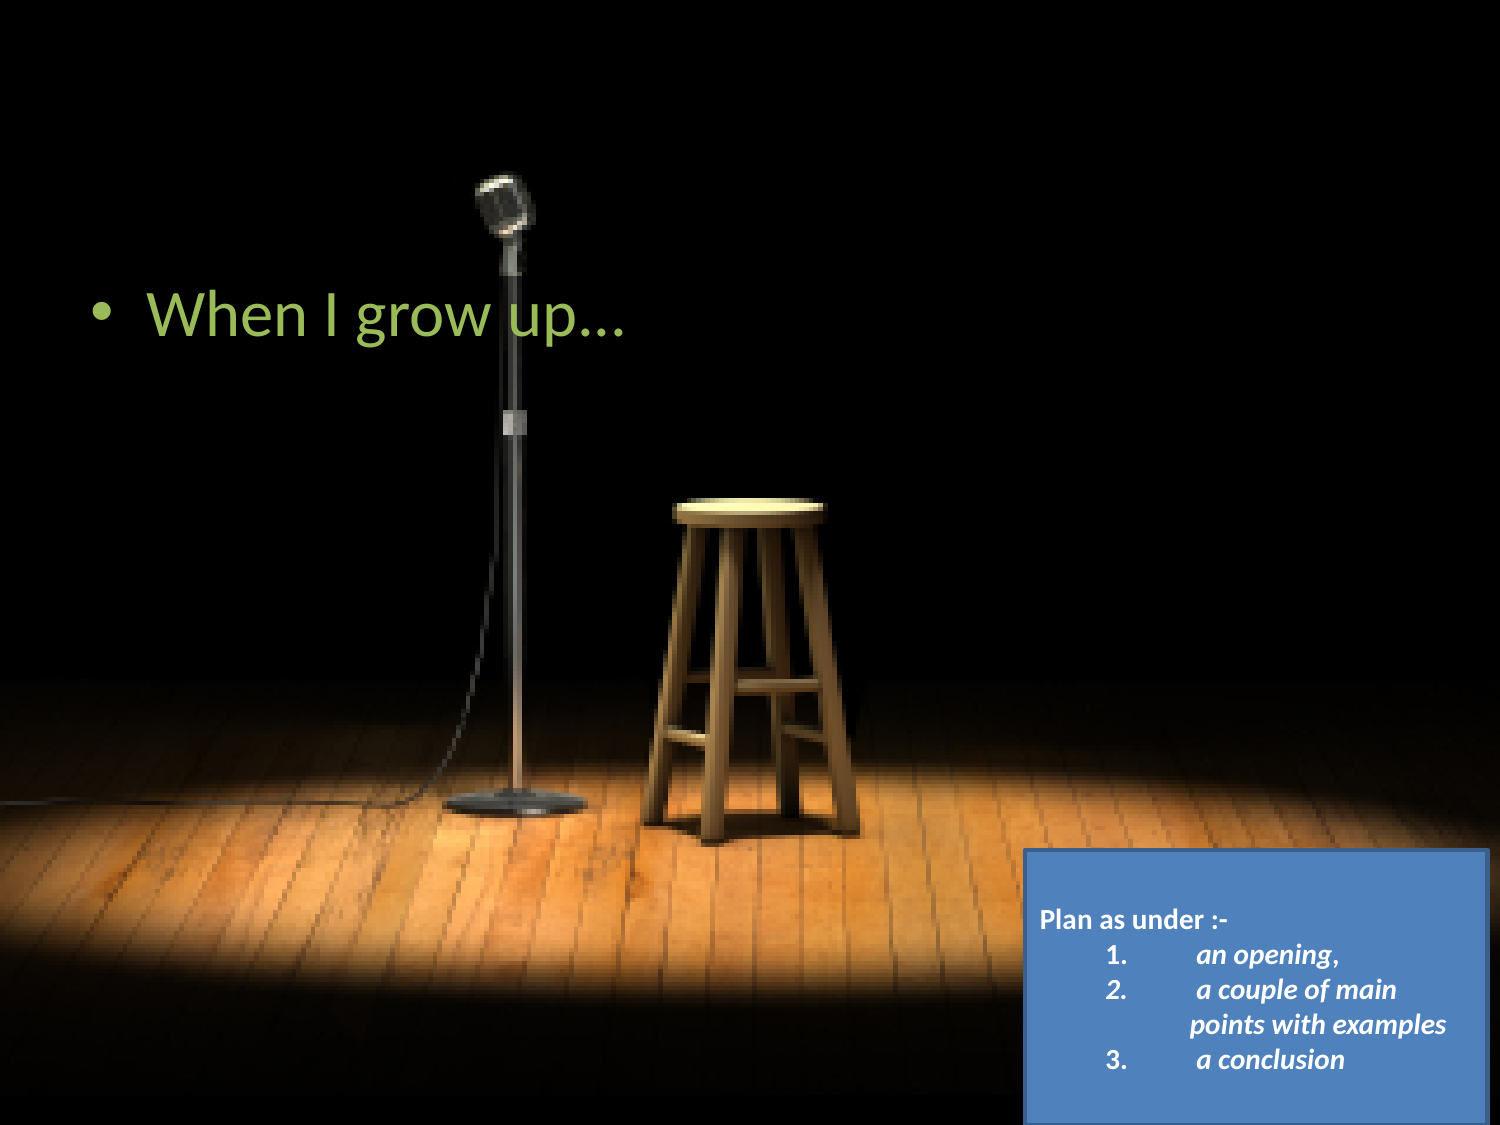

# 12
When I grow up...
Plan as under :-
 an opening,
 a couple of main points with examples
 a conclusion